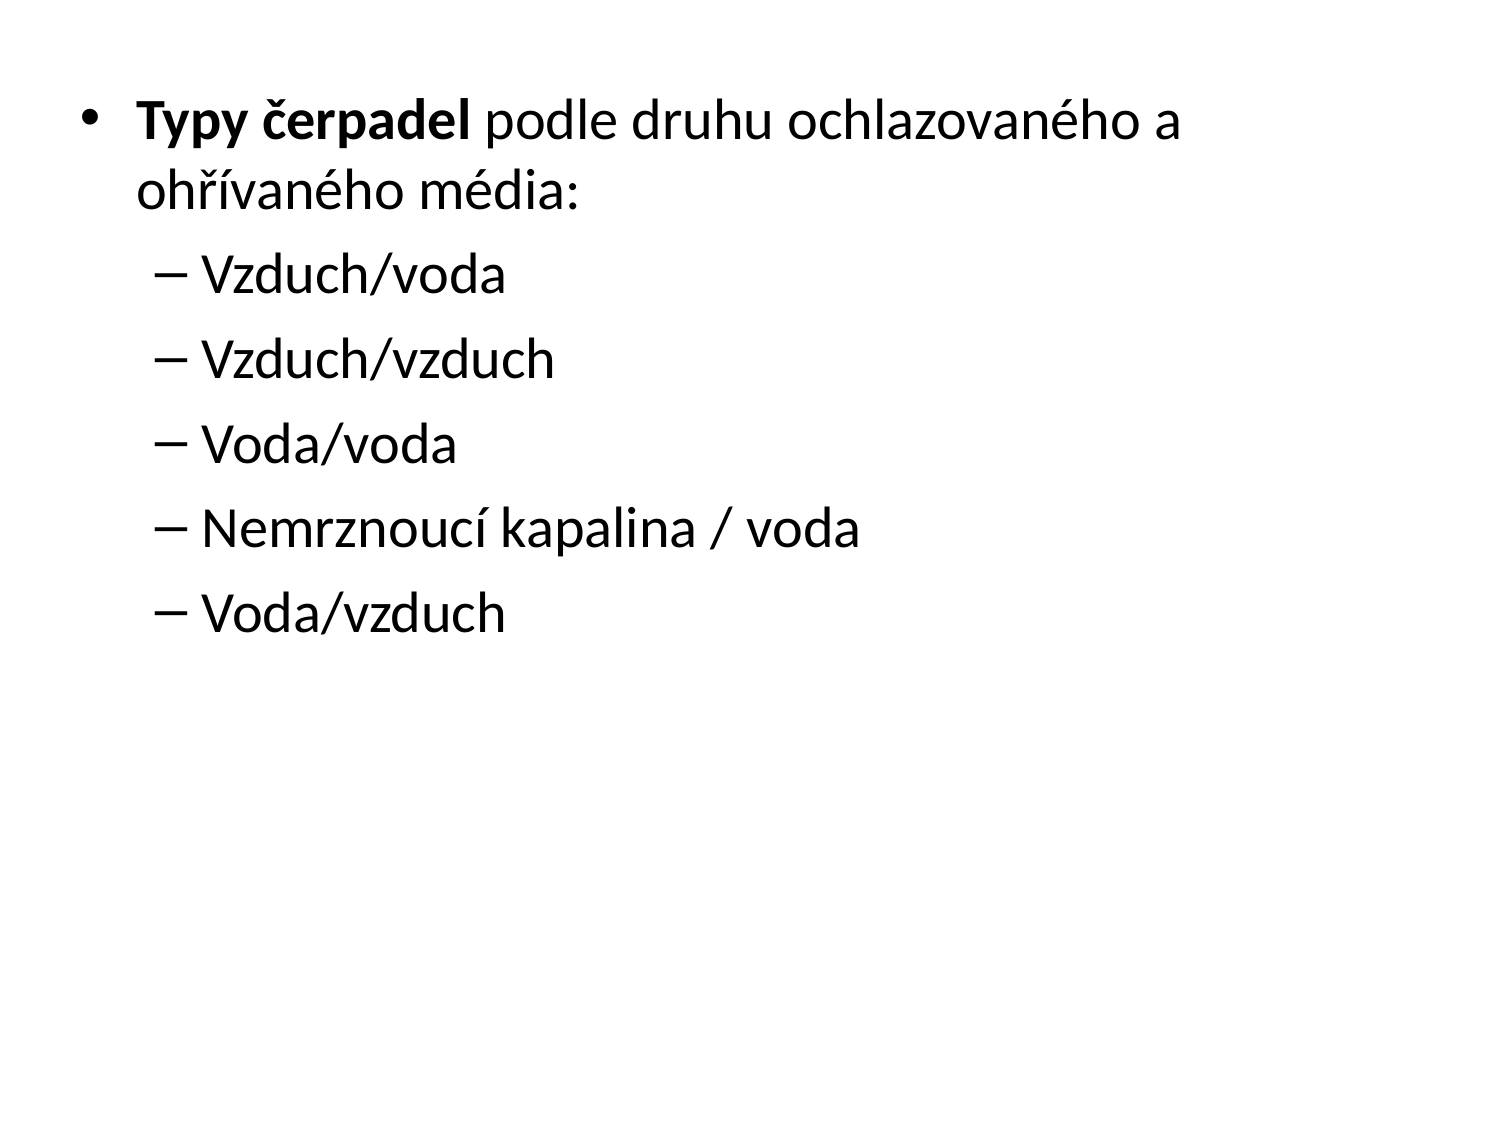

#
Typy čerpadel podle druhu ochlazovaného a ohřívaného média:
Vzduch/voda
Vzduch/vzduch
Voda/voda
Nemrznoucí kapalina / voda
Voda/vzduch